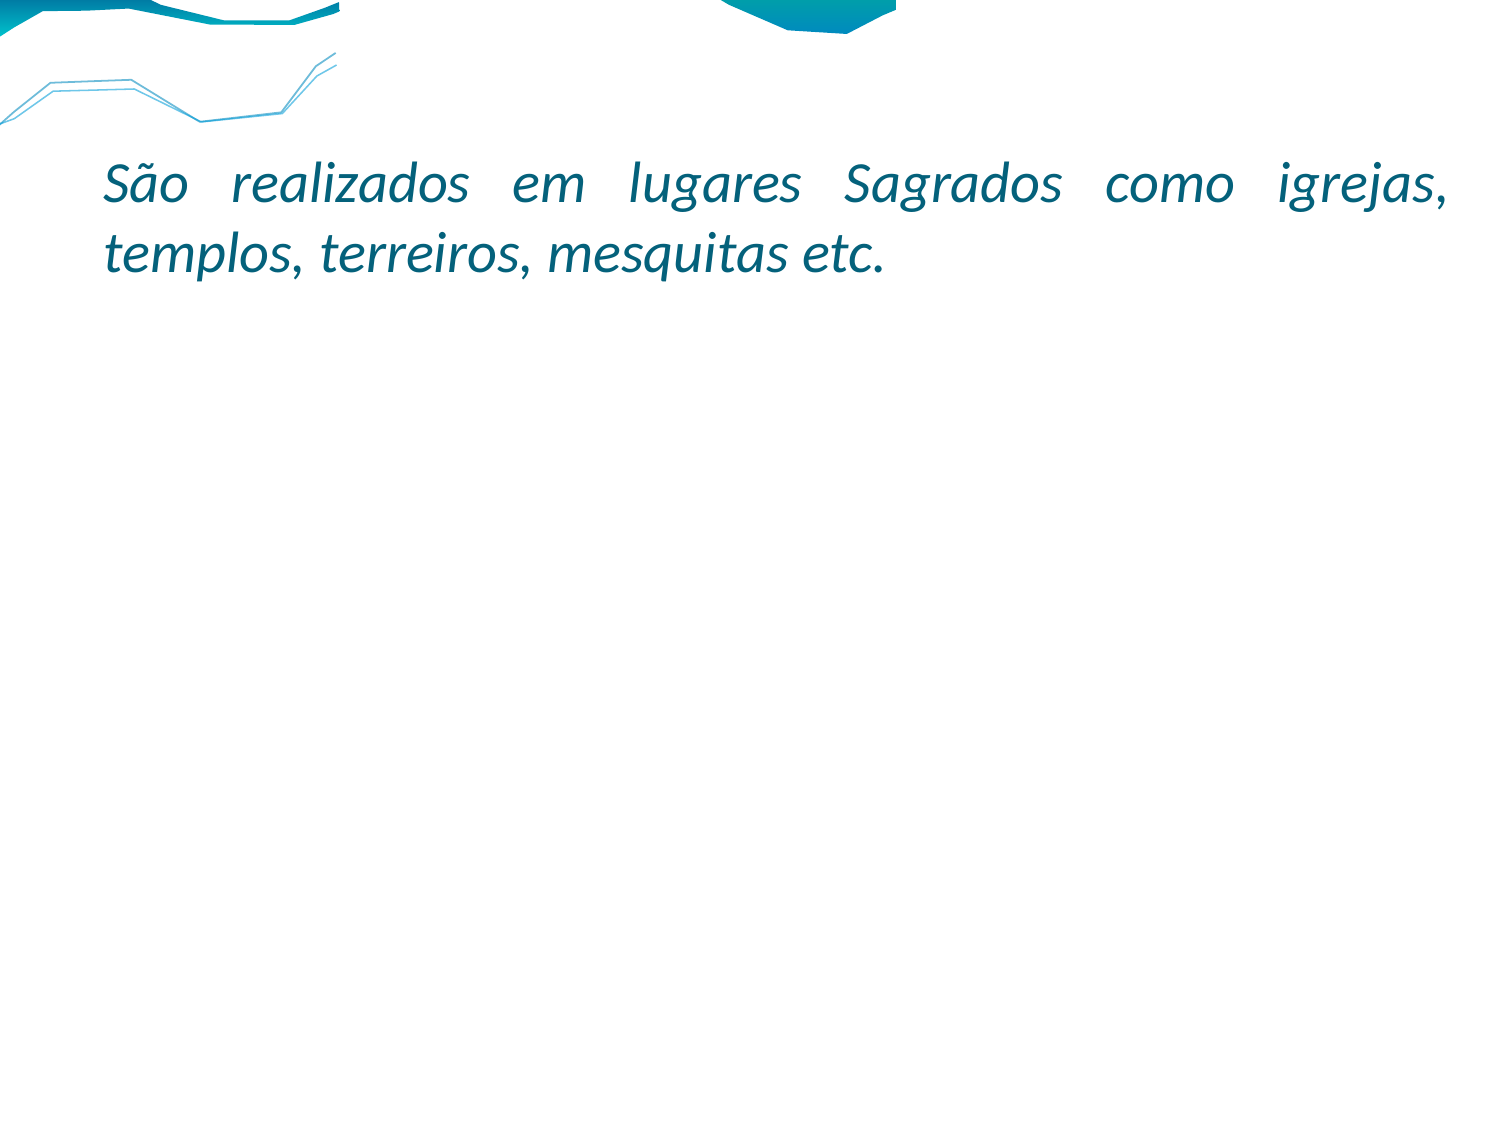

# São realizados em lugares Sagrados como igrejas, templos, terreiros, mesquitas etc.